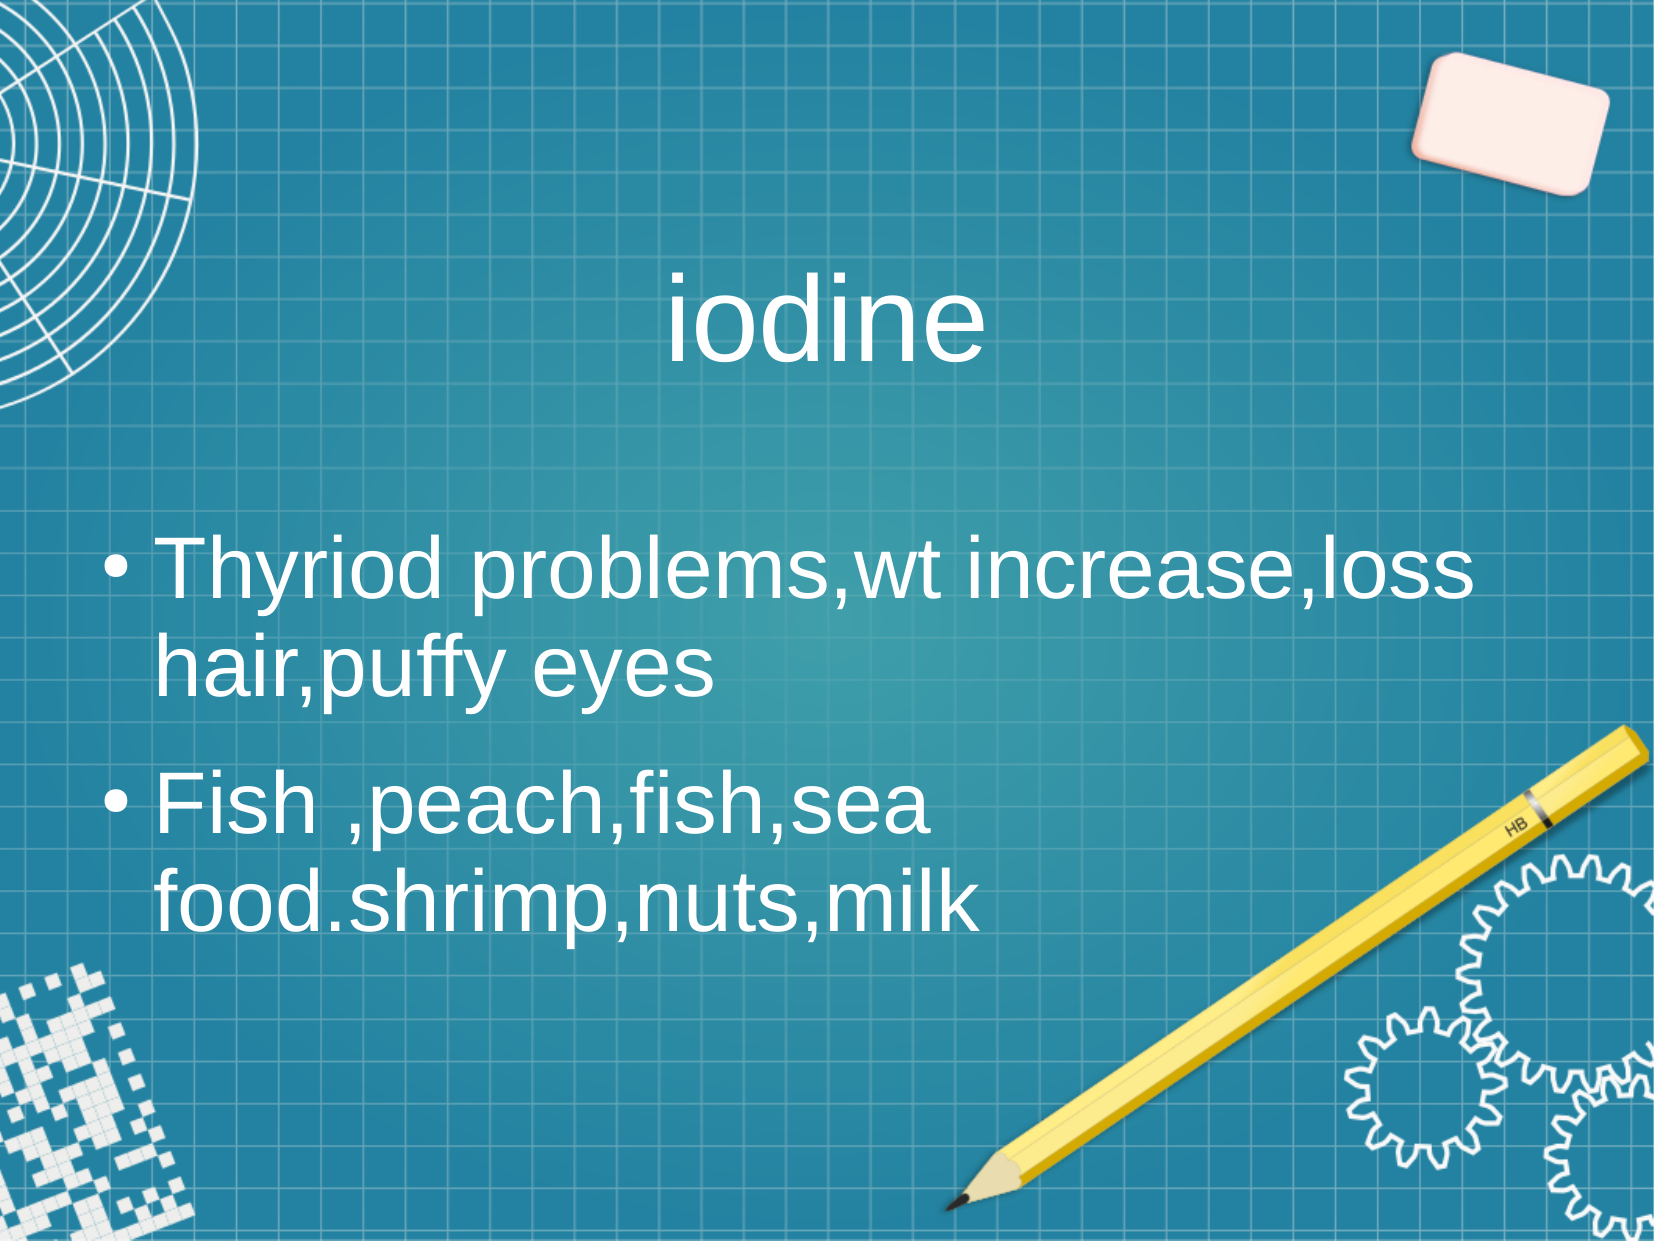

# iodine
Thyriod problems,wt increase,loss hair,puffy eyes
Fish ,peach,fish,sea food.shrimp,nuts,milk